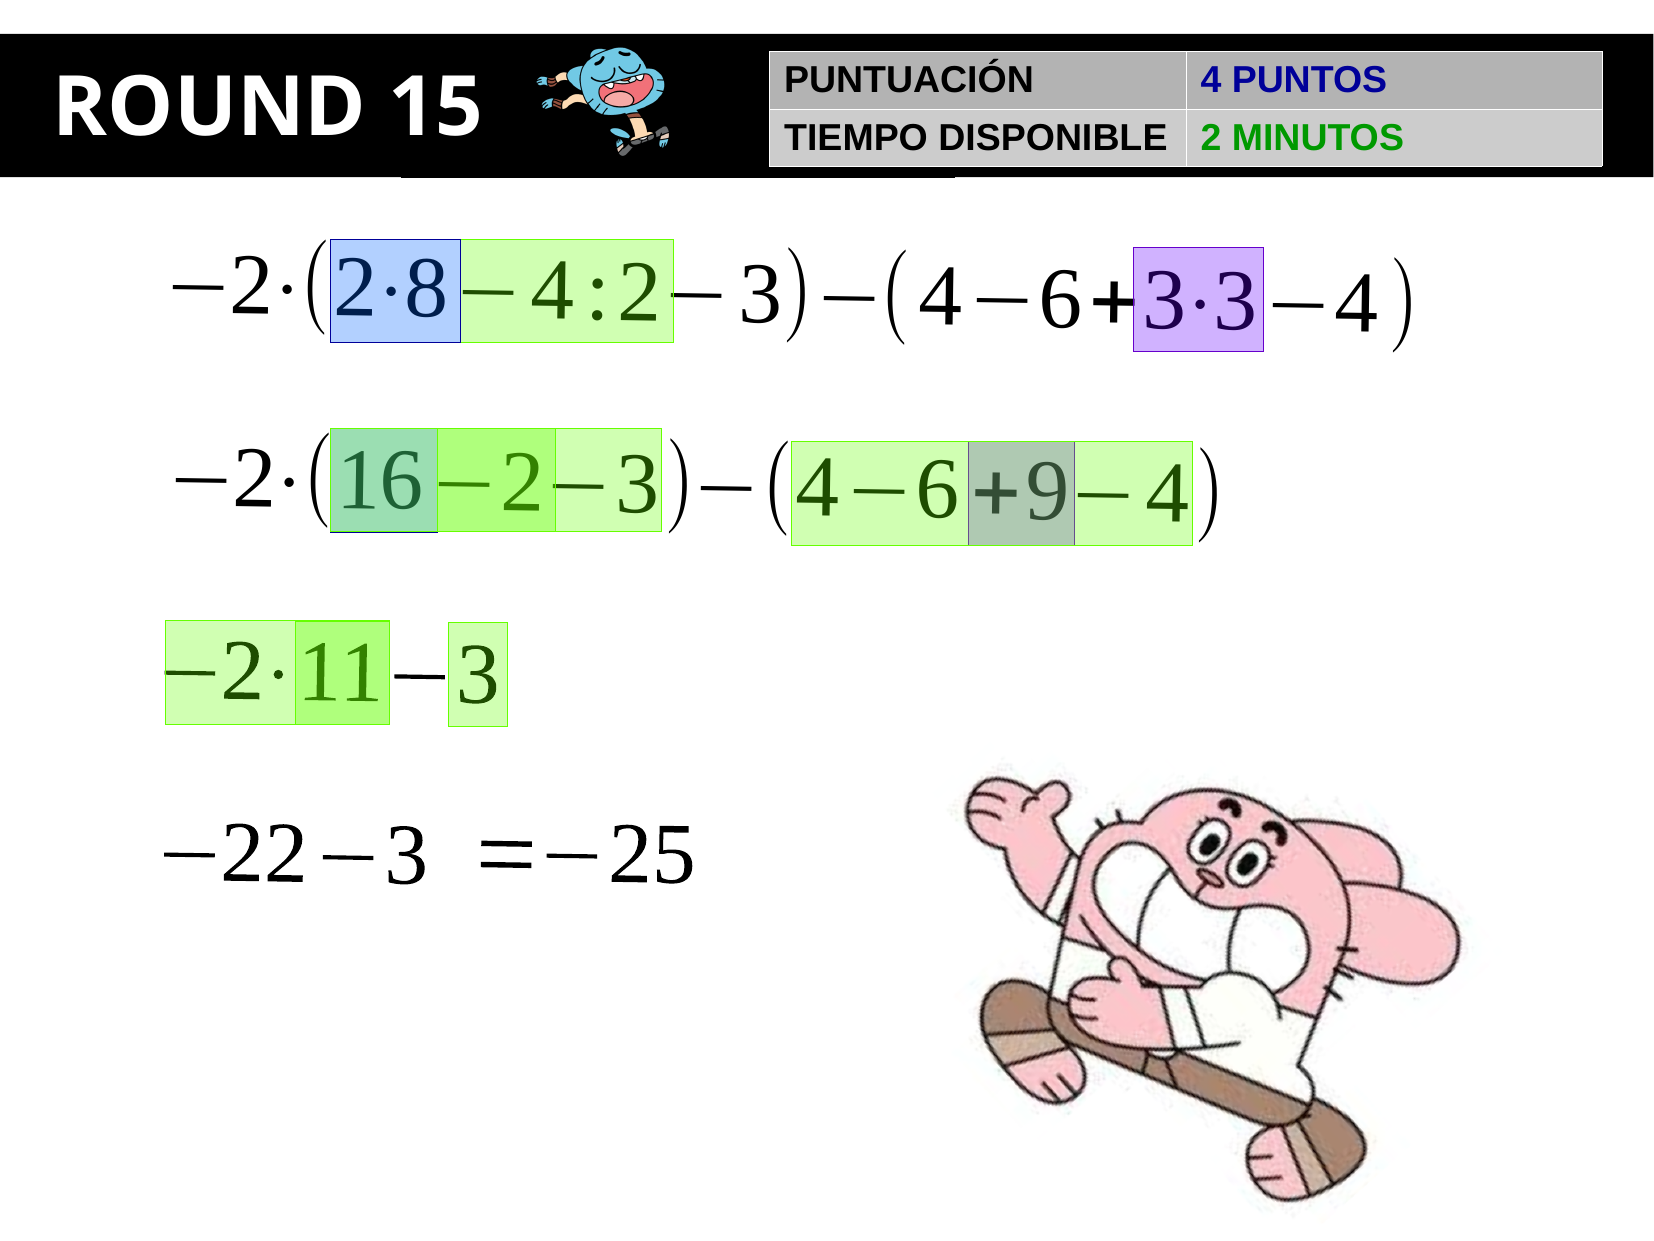

#
ROUND 15
| PUNTUACIÓN | 4 PUNTOS |
| --- | --- |
| TIEMPO DISPONIBLE | 2 MINUTOS |